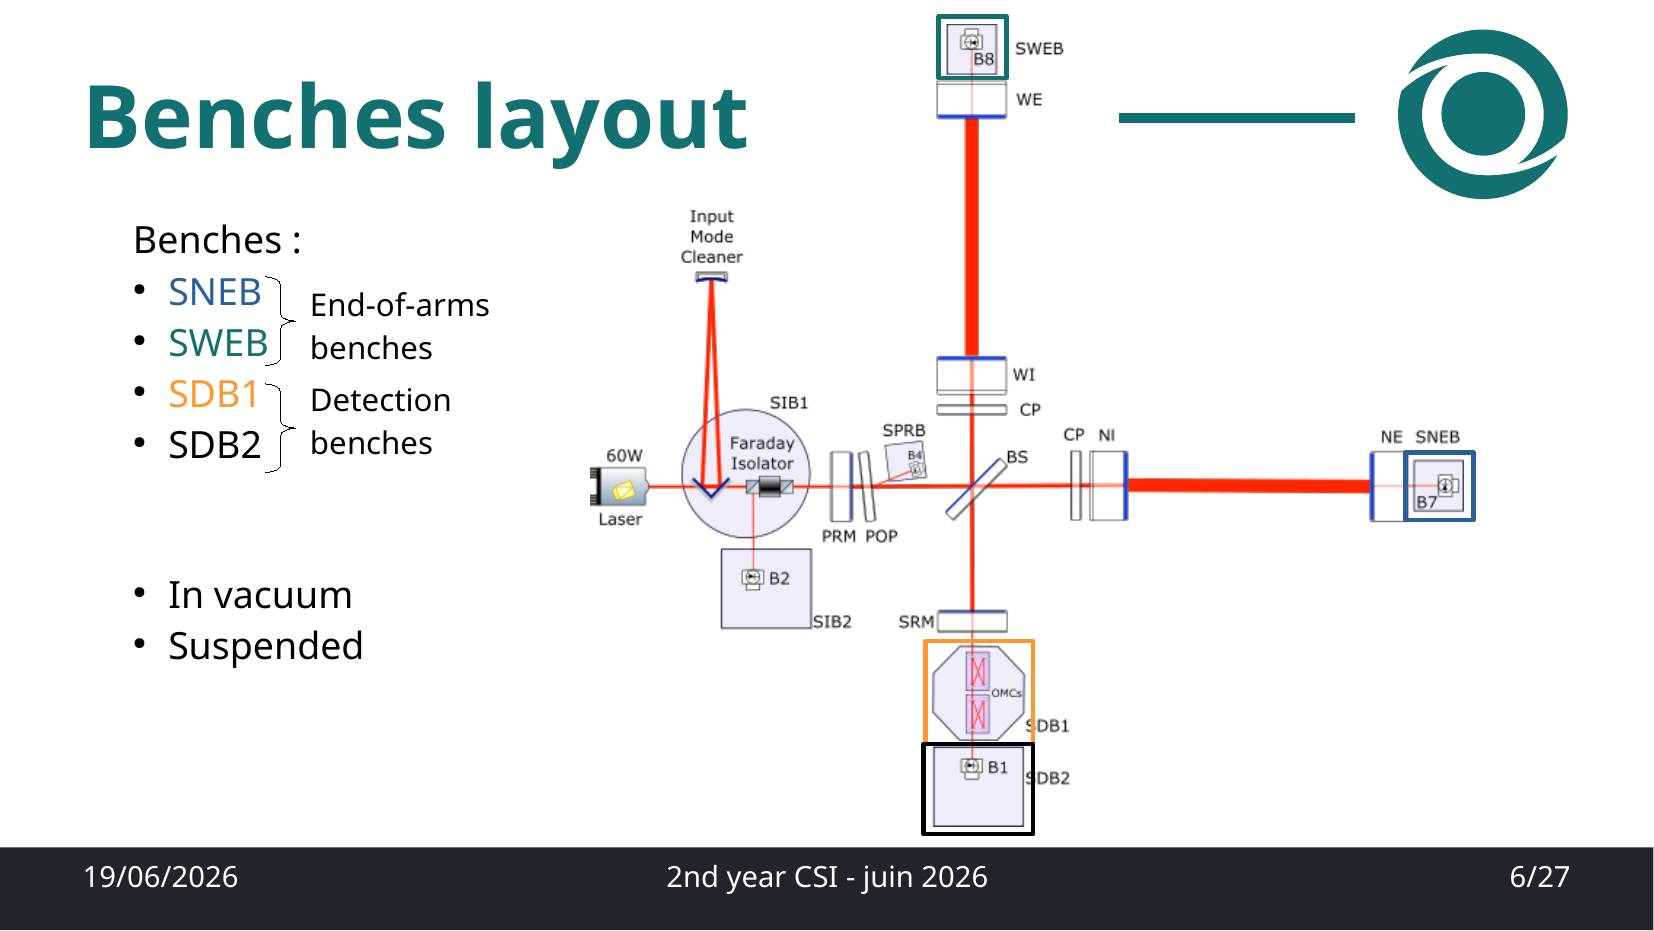

# Benches layout
Benches :
SNEB
SWEB
SDB1
SDB2
End-of-arms benches
Detection benches
In vacuum
Suspended
19/06/2026
2nd year CSI - juin 2026
6